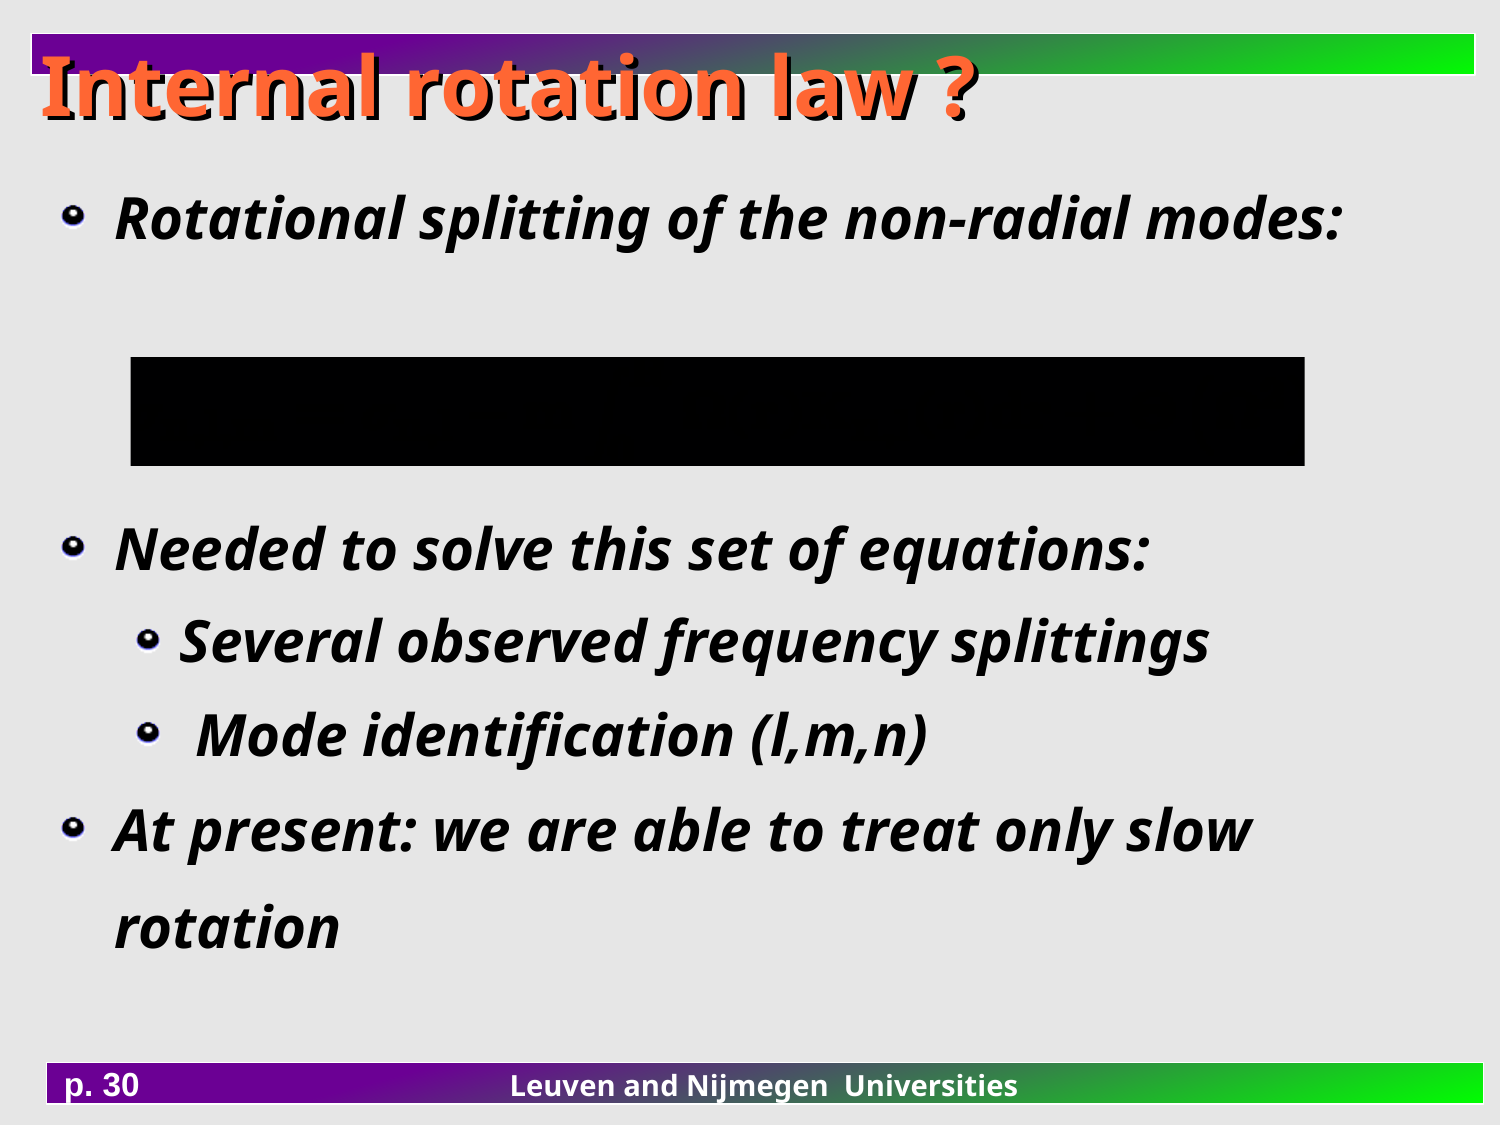

# Internal rotation law ?
Rotational splitting of the non-radial modes:
Needed to solve this set of equations:
Several observed frequency splittings
 Mode identification (l,m,n)
At present: we are able to treat only slow rotation